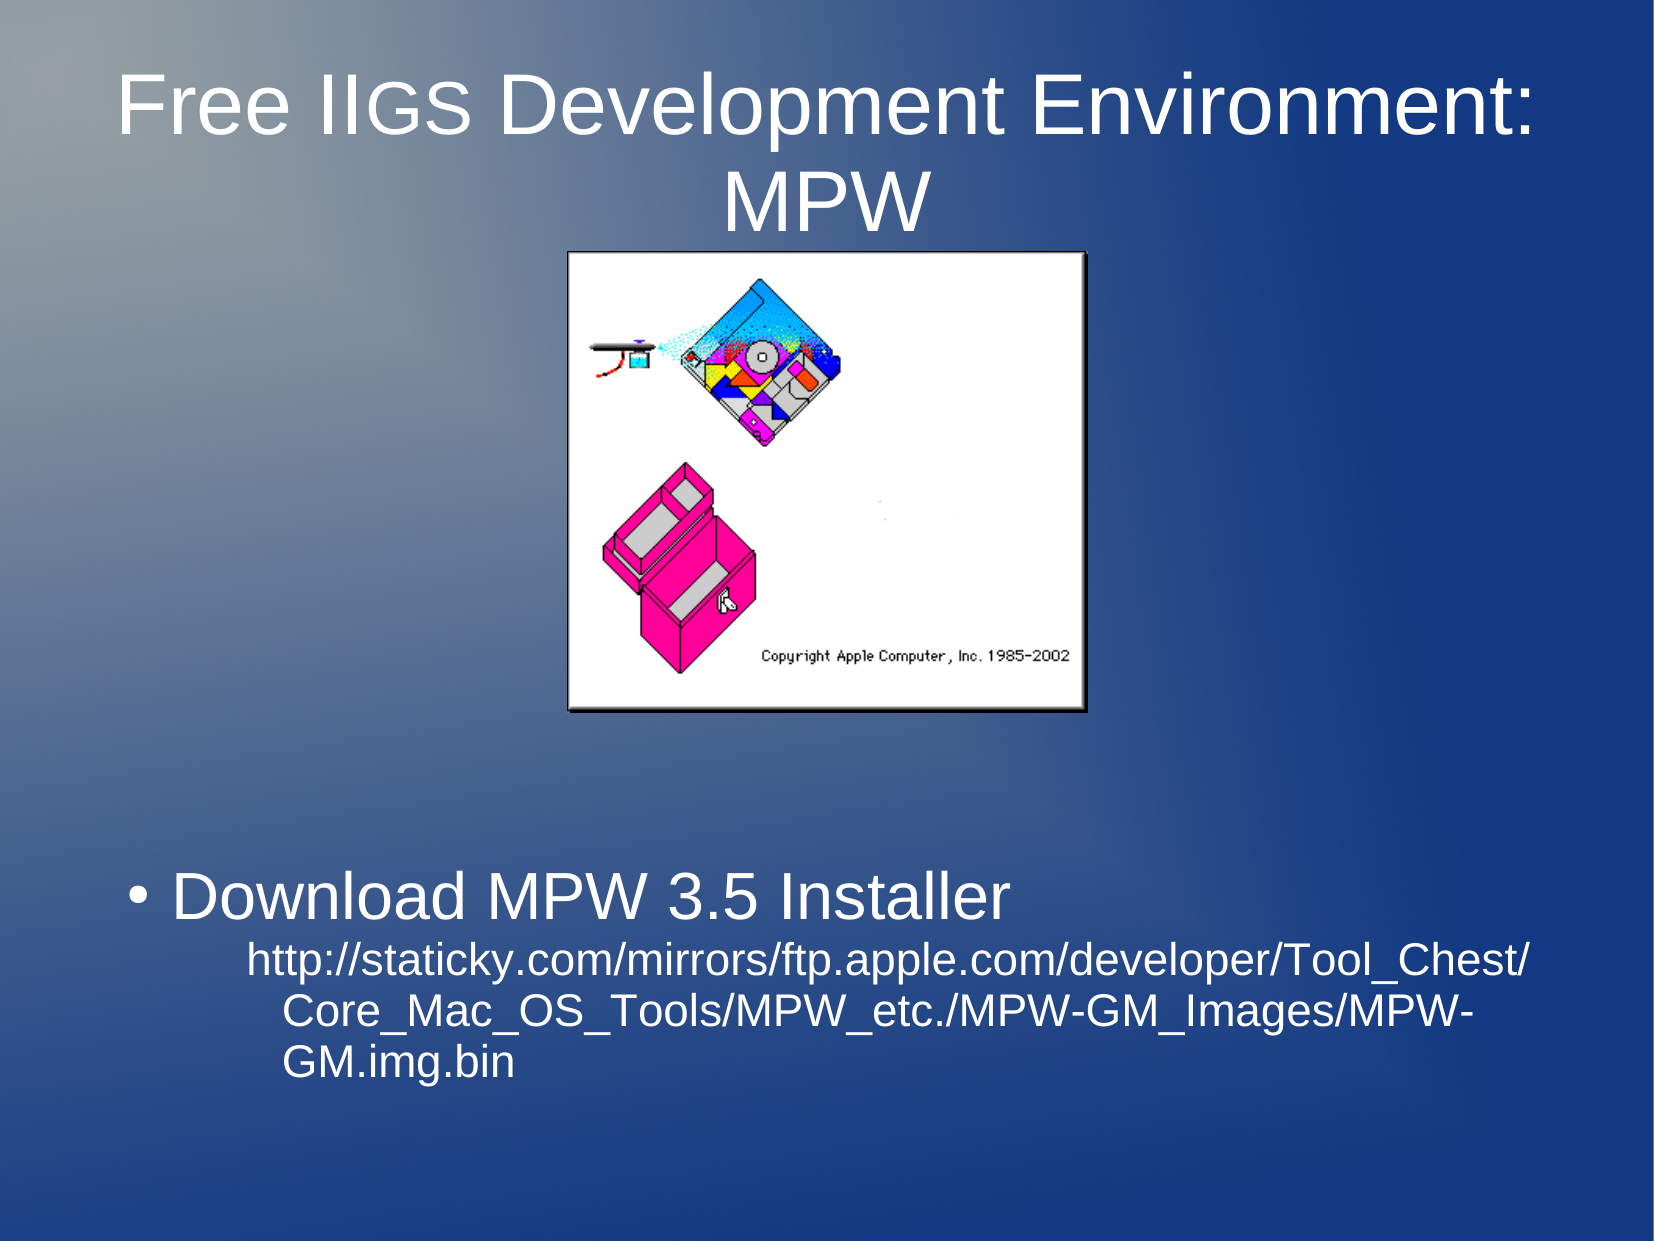

# Free IIGS Development Environment: MPW
Download MPW 3.5 Installer
http://staticky.com/mirrors/ftp.apple.com/developer/Tool_Chest/Core_Mac_OS_Tools/MPW_etc./MPW-GM_Images/MPW-GM.img.bin